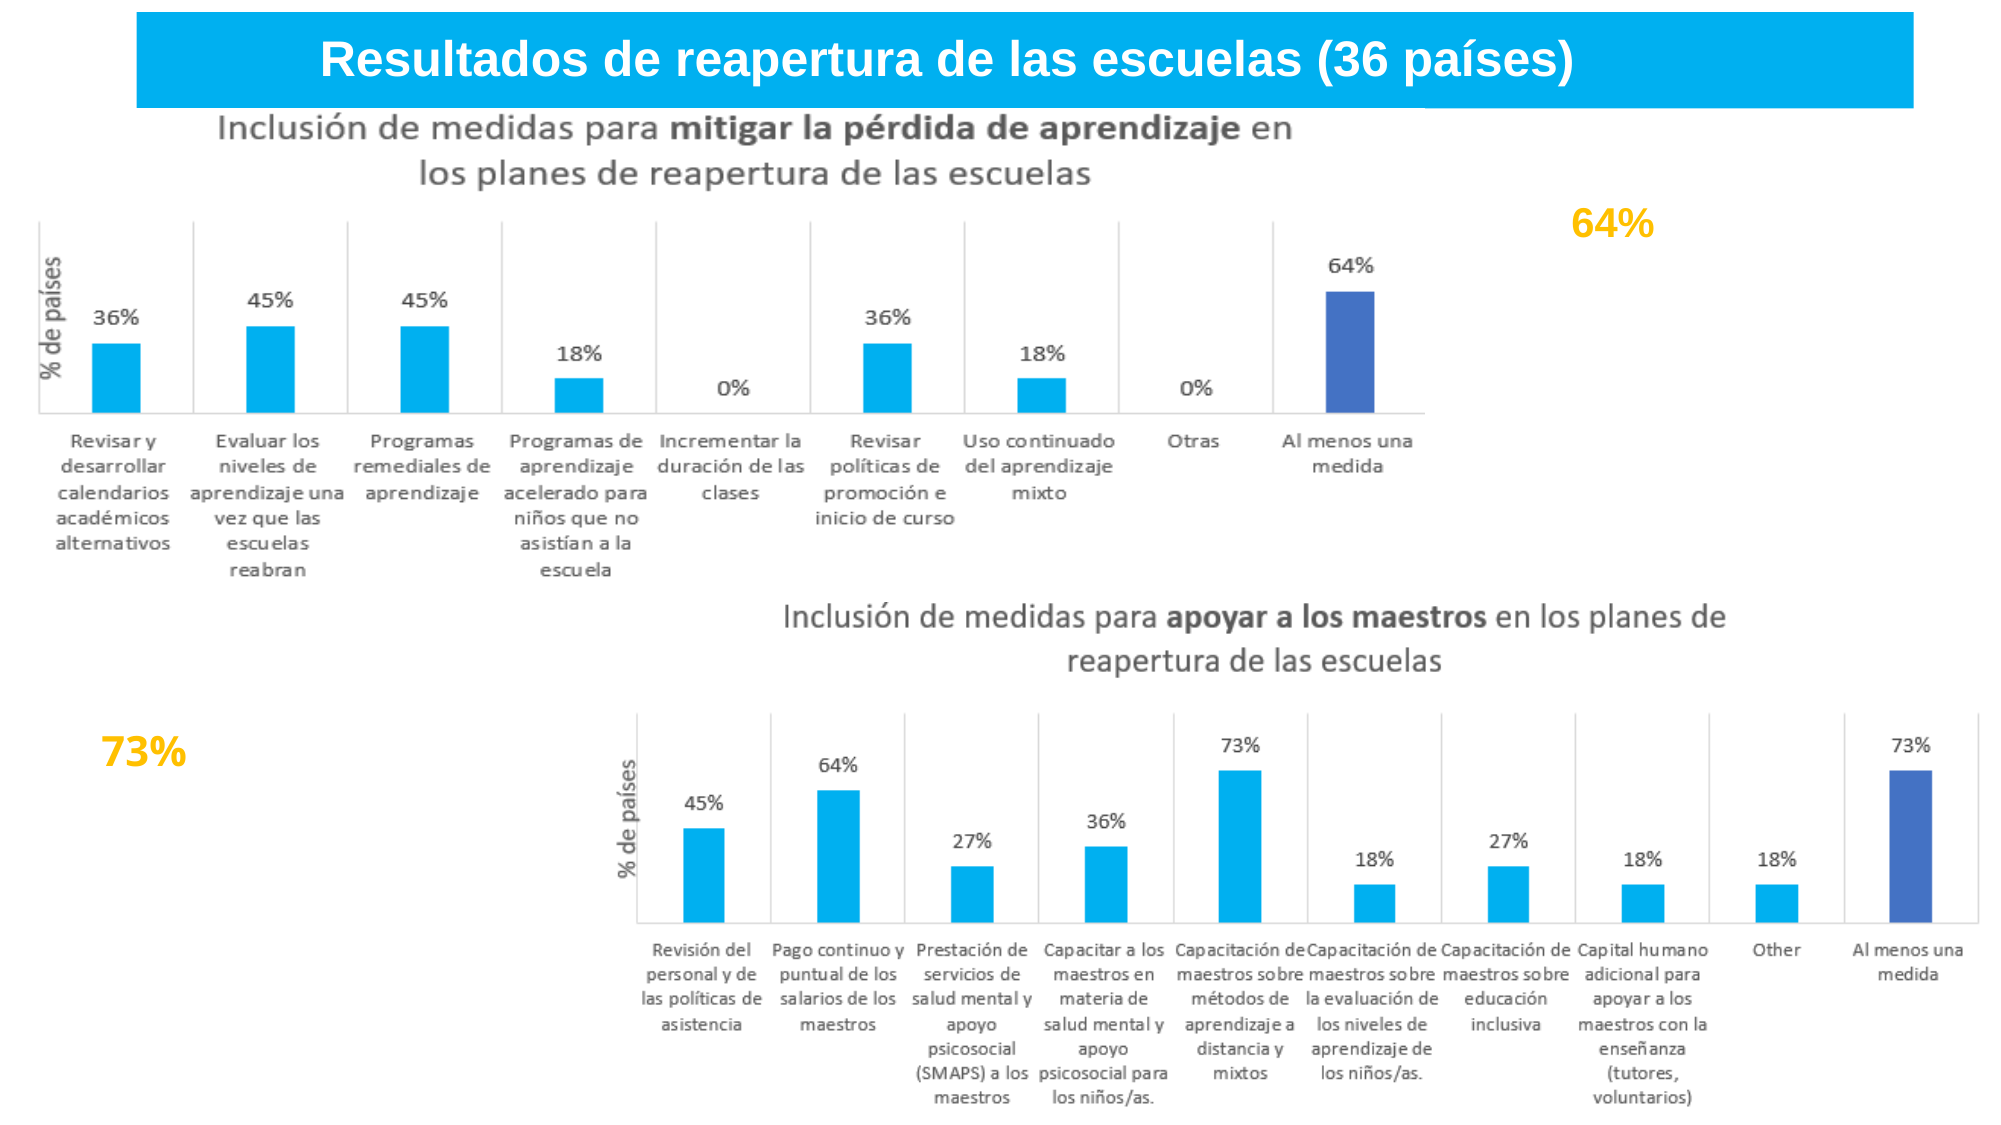

Resultados de reapertura de las escuelas (36 países)
El 64% de los países están implementando al menos una medida para mitigar la pérdida de aprendizaje
El 73% de los países han capacitado a los maestros en modalidades de aprendizaje a distancia/mixtas